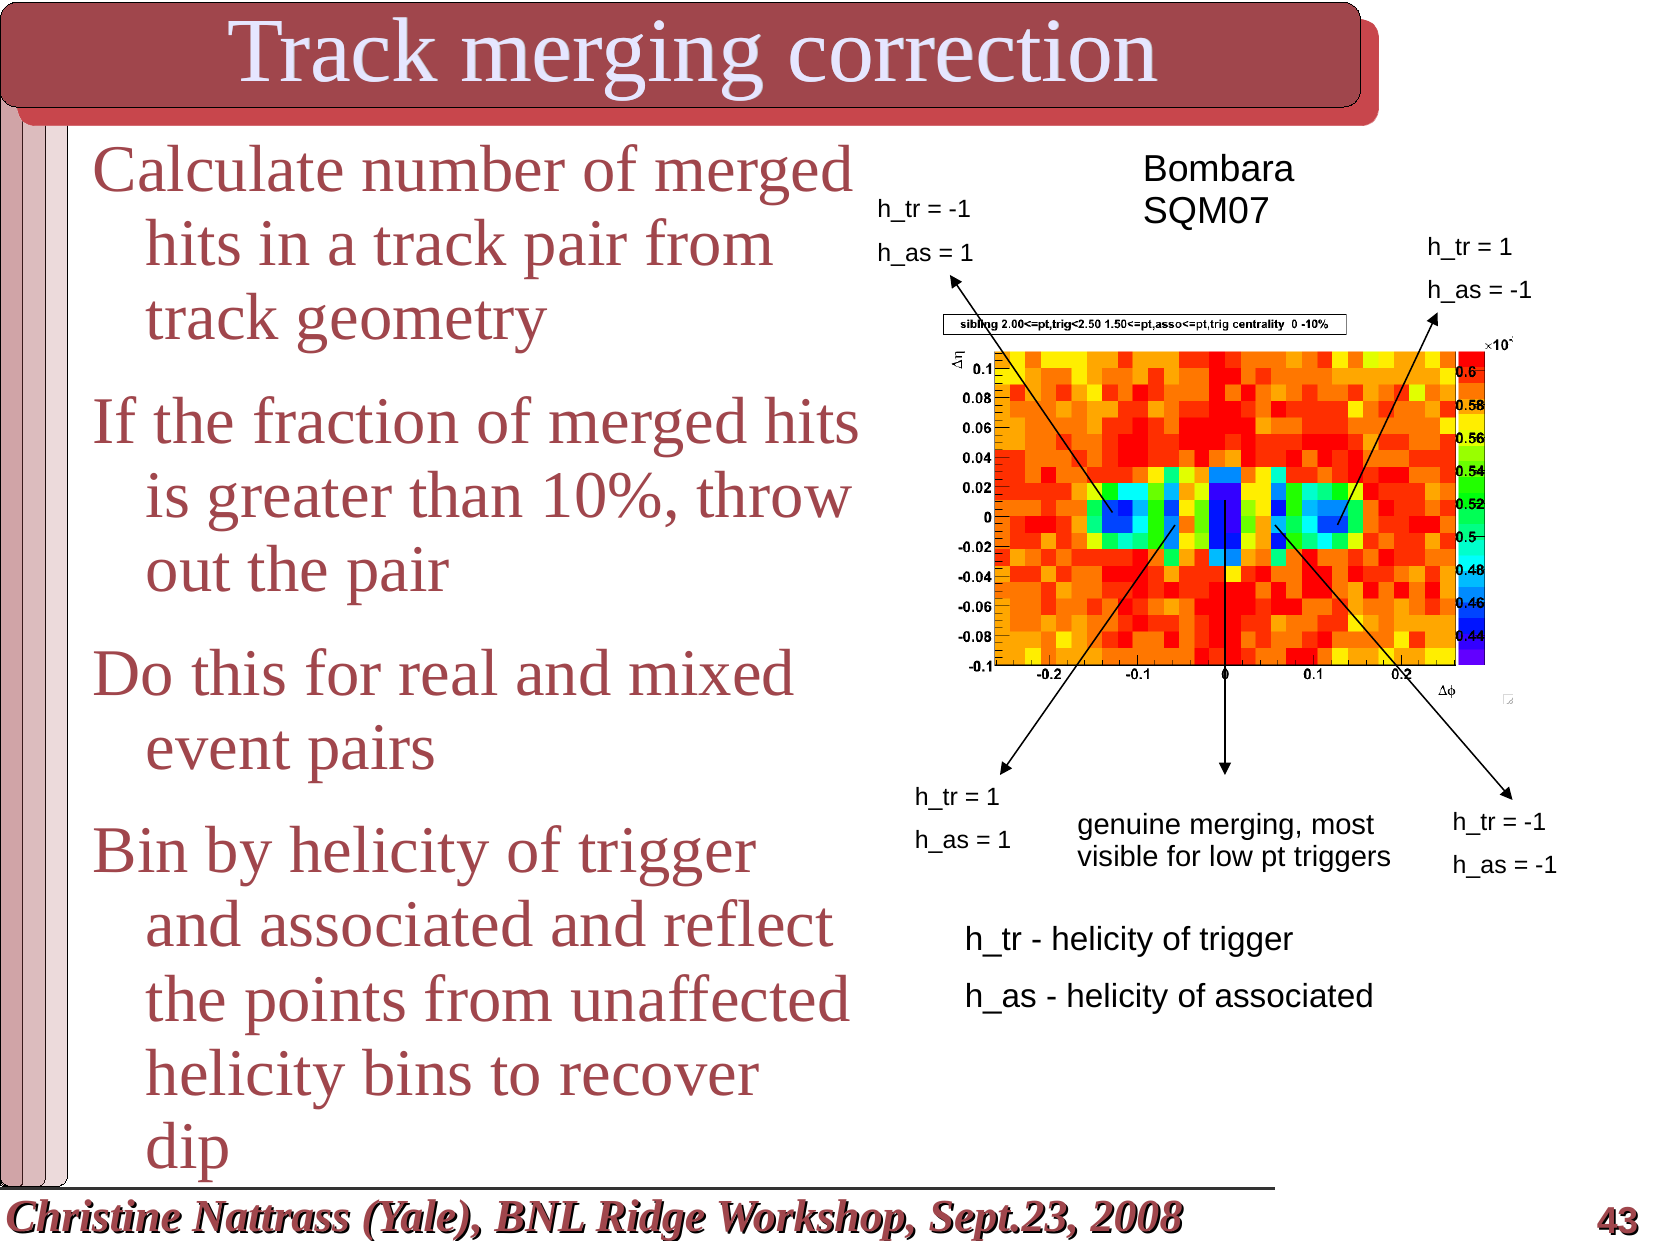

# Track merging correction
Calculate number of merged hits in a track pair from track geometry
If the fraction of merged hits is greater than 10%, throw out the pair
Do this for real and mixed event pairs
Bin by helicity of trigger and associated and reflect the points from unaffected helicity bins to recover dip
Bombara
SQM07
h_tr = -1
h_as = 1
h_tr = 1
h_as = -1
genuine merging, most visible for low pt triggers
h_tr = 1
h_as = 1
h_tr = -1
h_as = -1
h_tr - helicity of trigger
h_as - helicity of associated